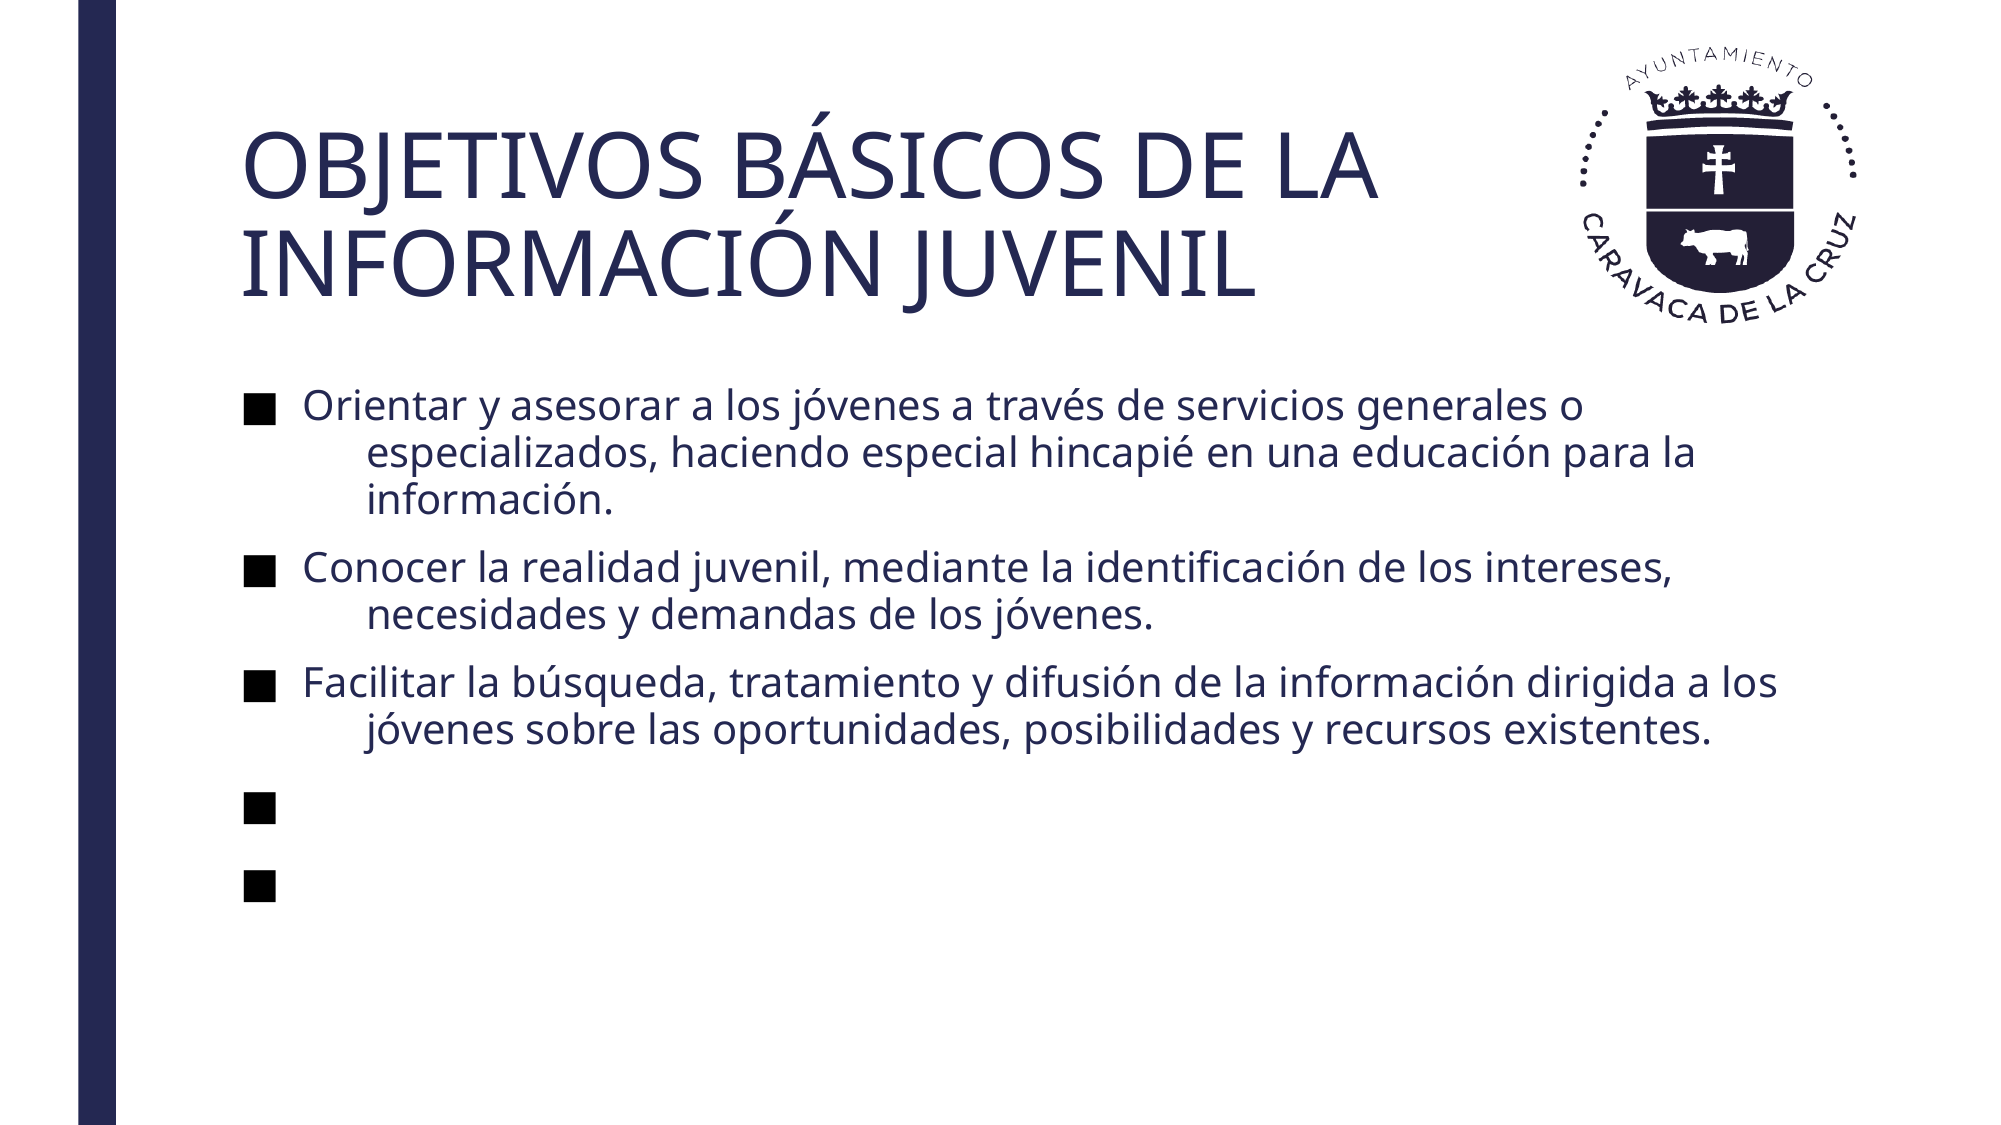

# OBJETIVOS BÁSICOS DE LA INFORMACIÓN JUVENIL
Orientar y asesorar a los jóvenes a través de servicios generales o especializados, haciendo especial hincapié en una educación para la información.
Conocer la realidad juvenil, mediante la identificación de los intereses, necesidades y demandas de los jóvenes.
Facilitar la búsqueda, tratamiento y difusión de la información dirigida a los jóvenes sobre las oportunidades, posibilidades y recursos existentes.